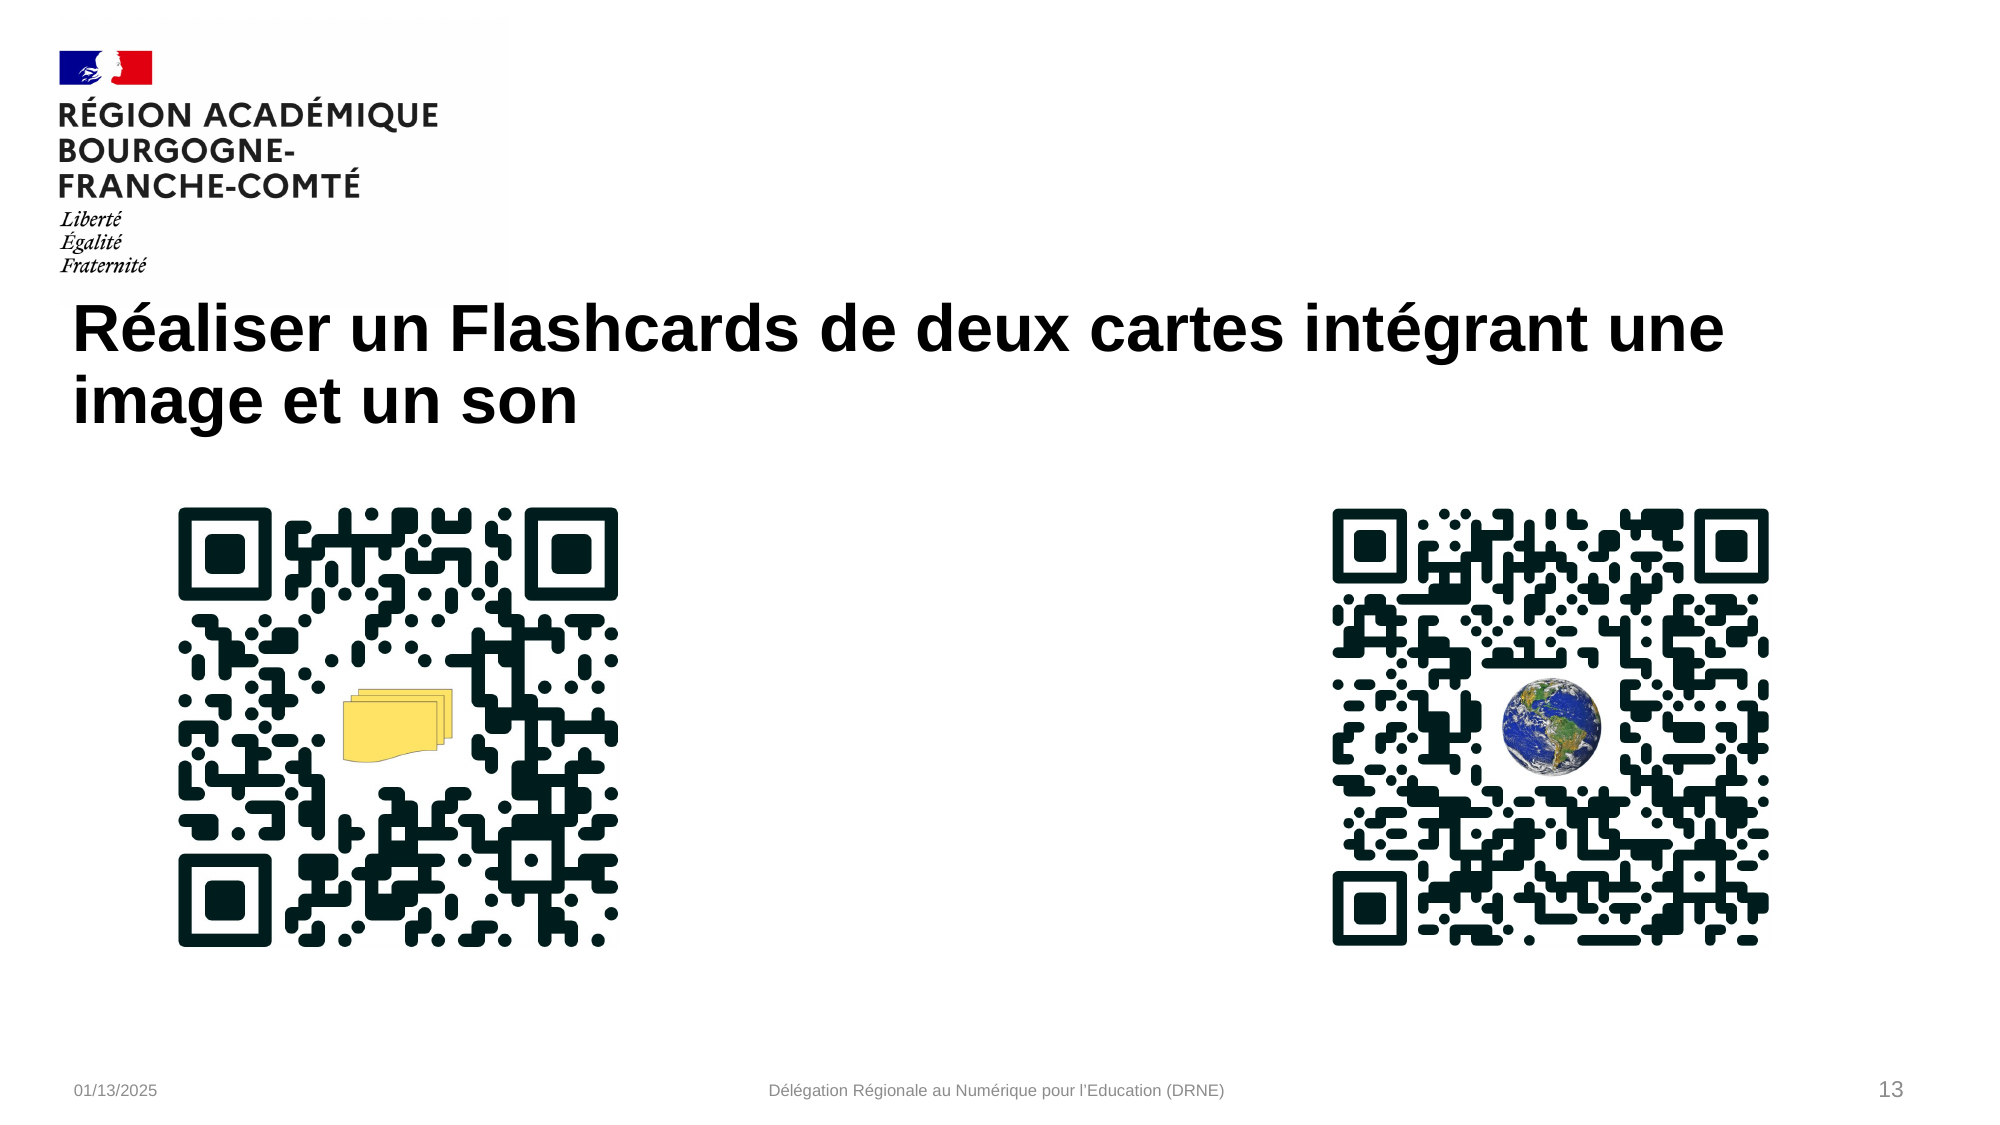

Réaliser un Flashcards de deux cartes intégrant une
image et un son
13
01/13/2025
Délégation Régionale au Numérique pour l’Education (DRNE)